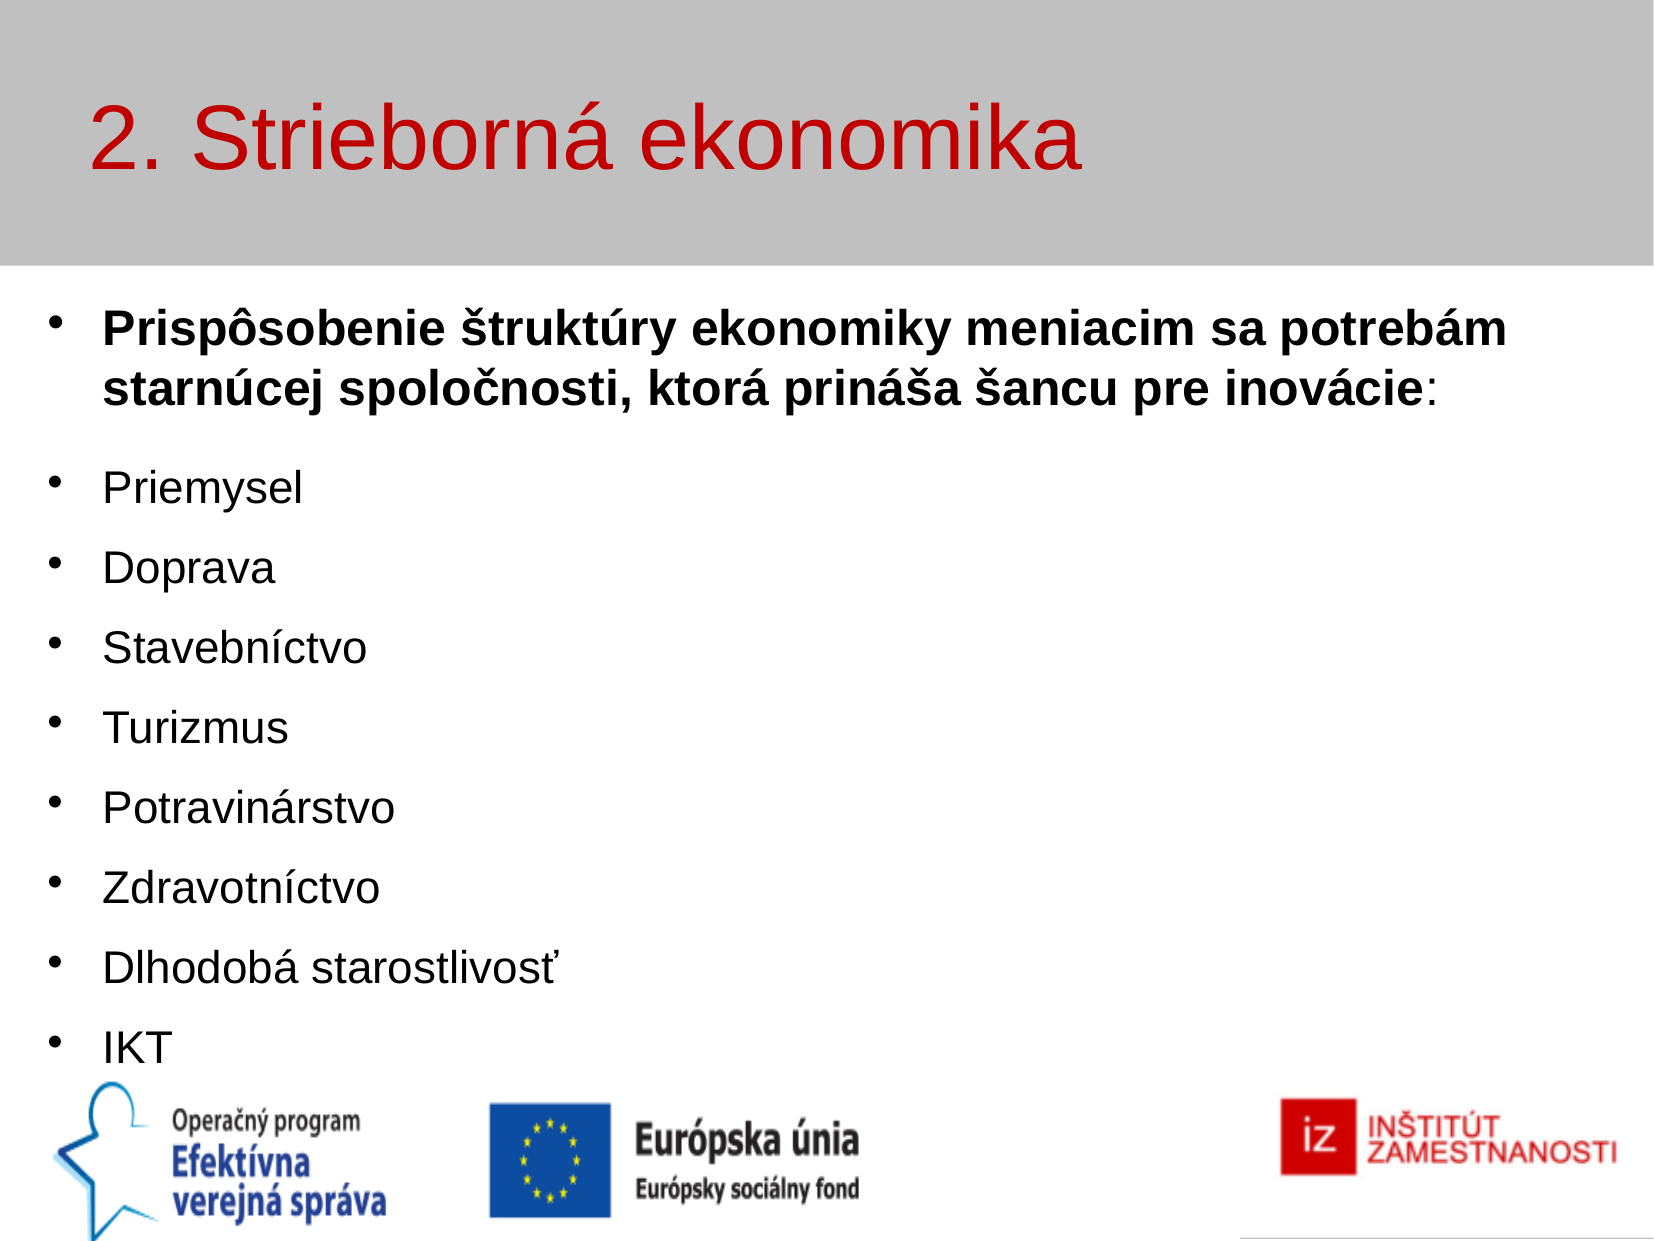

# 2. Strieborná ekonomika
Prispôsobenie štruktúry ekonomiky meniacim sa potrebám starnúcej spoločnosti, ktorá prináša šancu pre inovácie:
Priemysel
Doprava
Stavebníctvo
Turizmus
Potravinárstvo
Zdravotníctvo
Dlhodobá starostlivosť
IKT